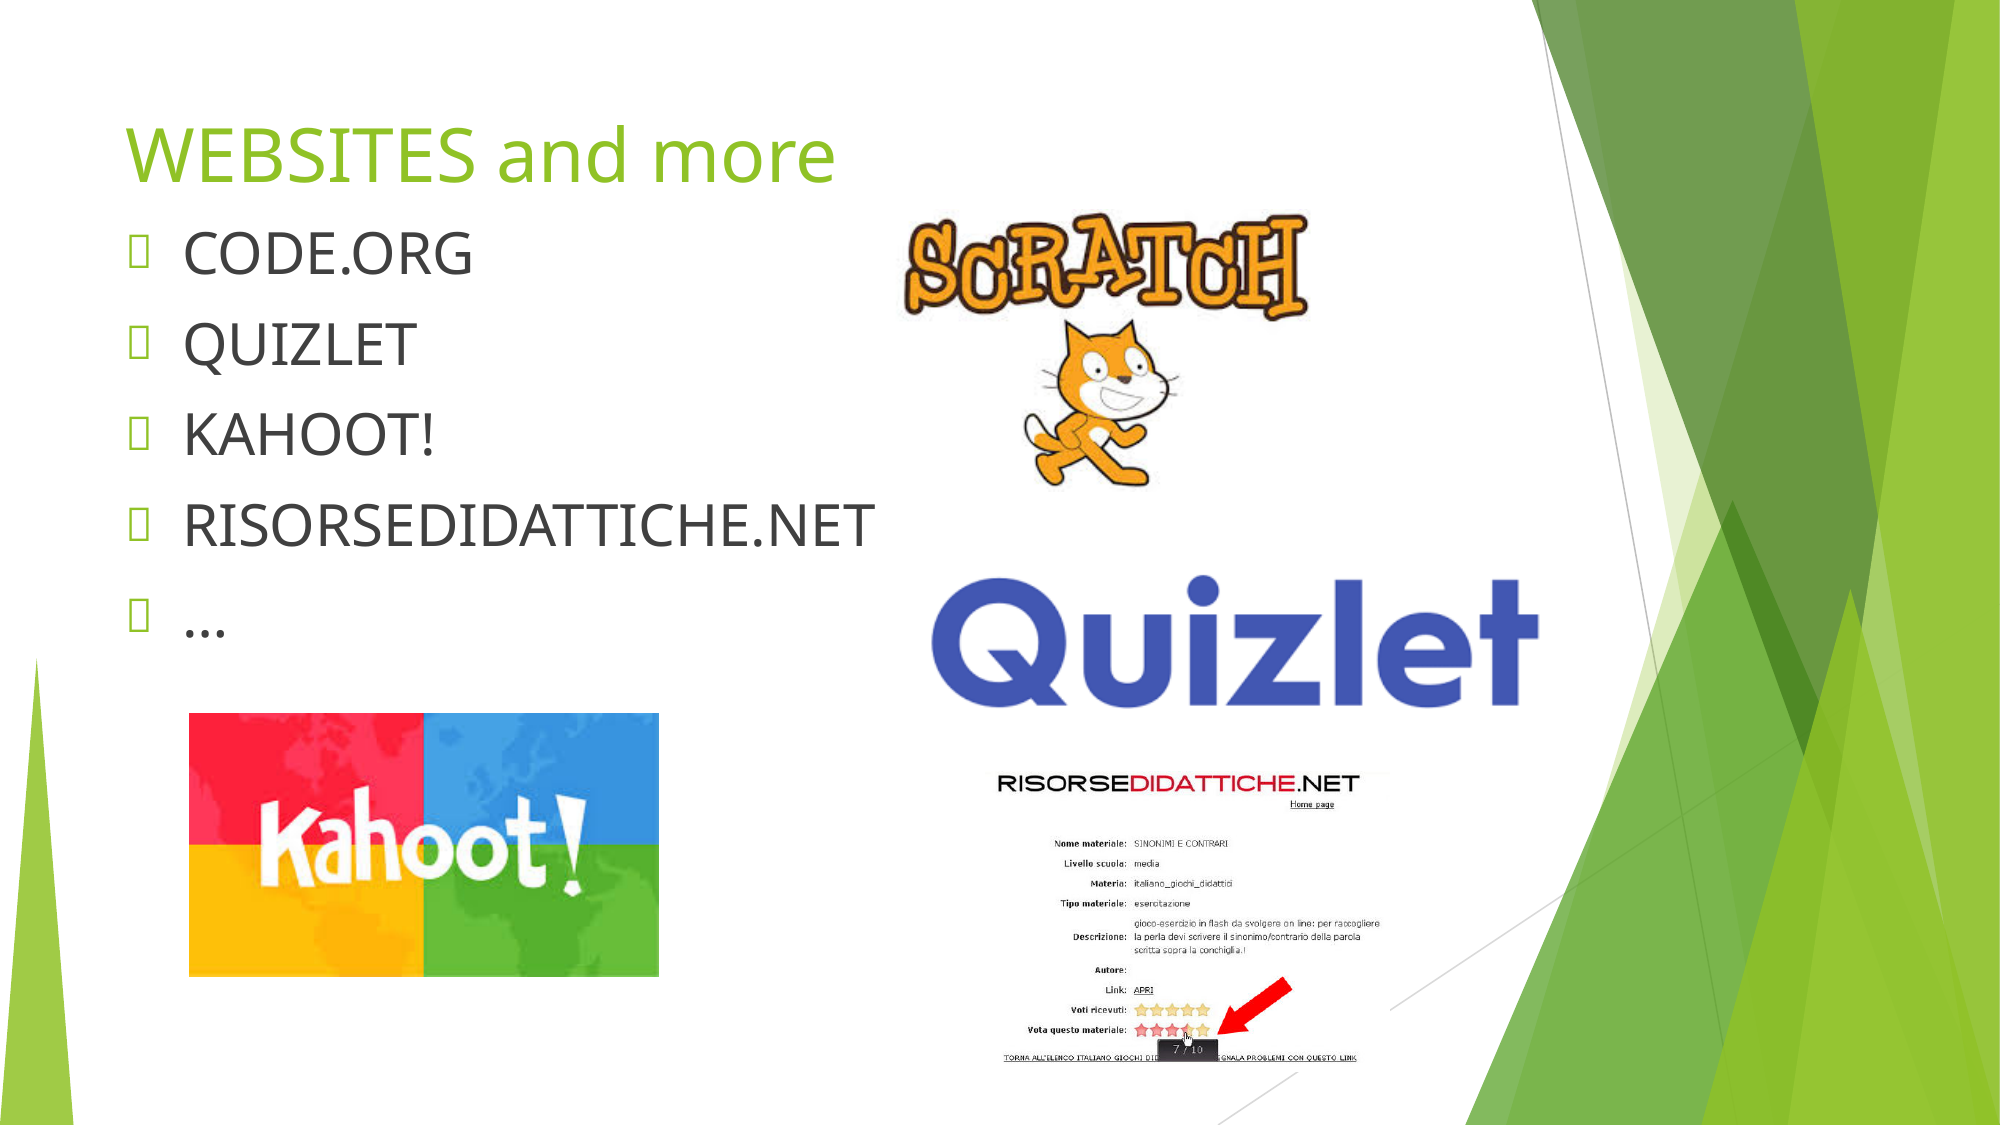

# WEBSITES and more
CODE.ORG
QUIZLET
KAHOOT!
RISORSEDIDATTICHE.NET
…